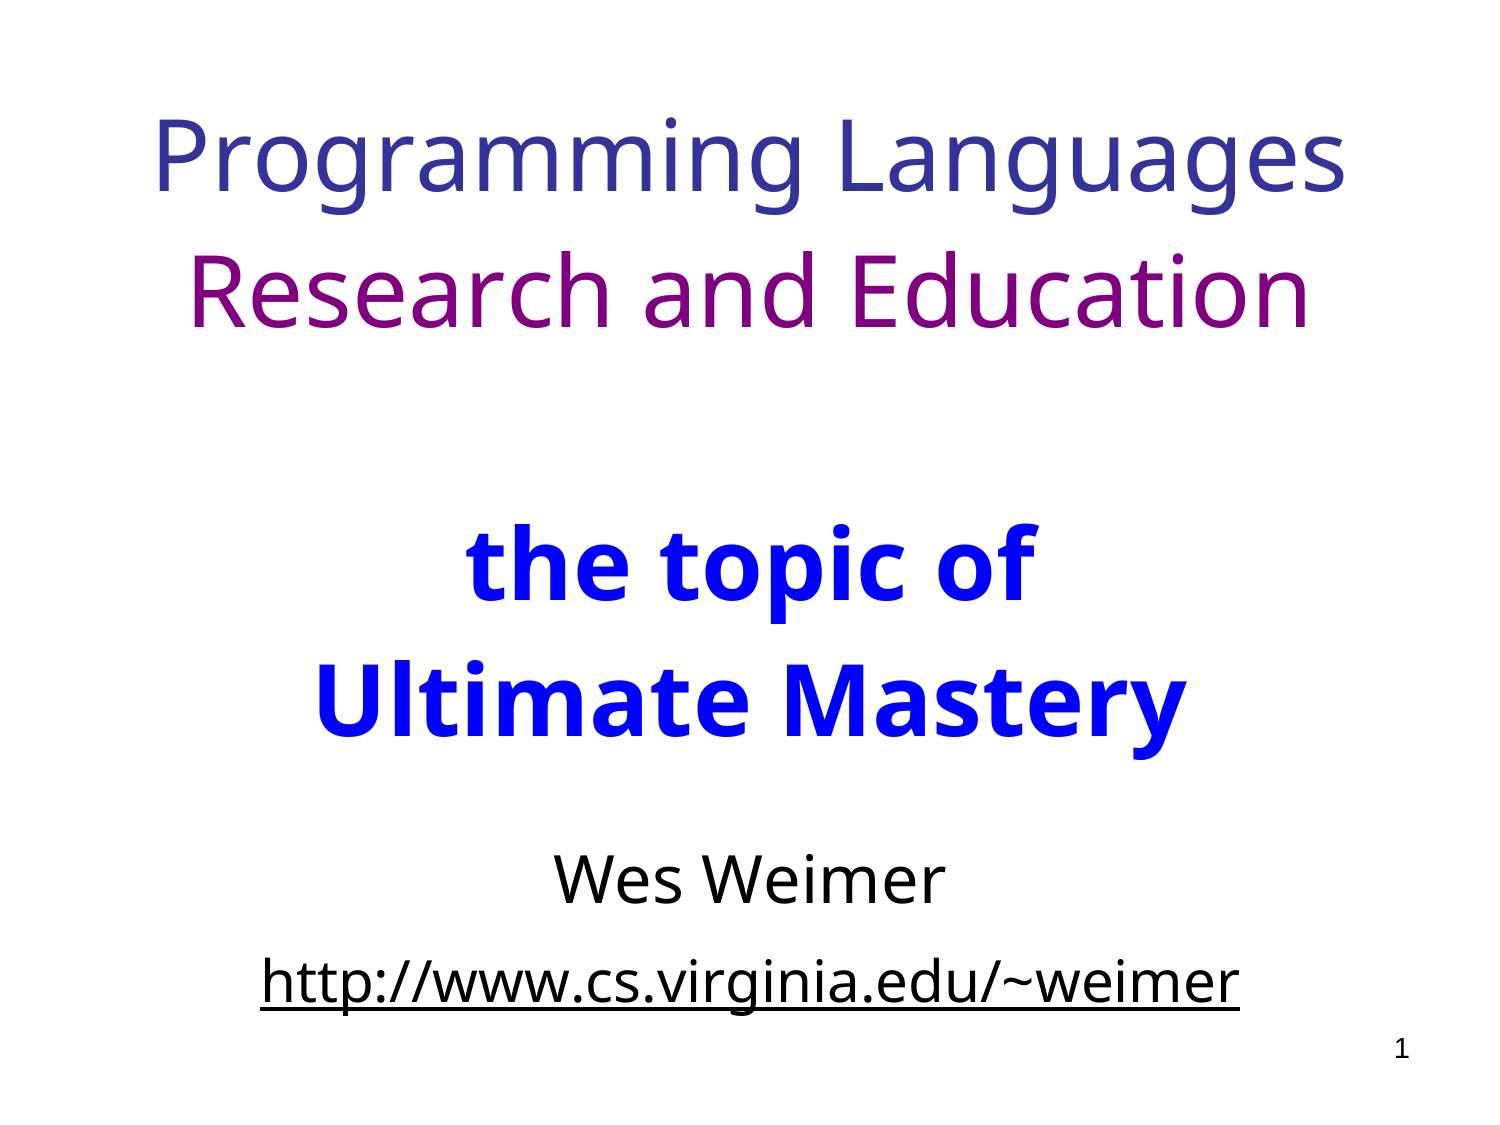

# Programming Languages Research and Education the topic of Ultimate Mastery
Wes Weimer
http://www.cs.virginia.edu/~weimer
1